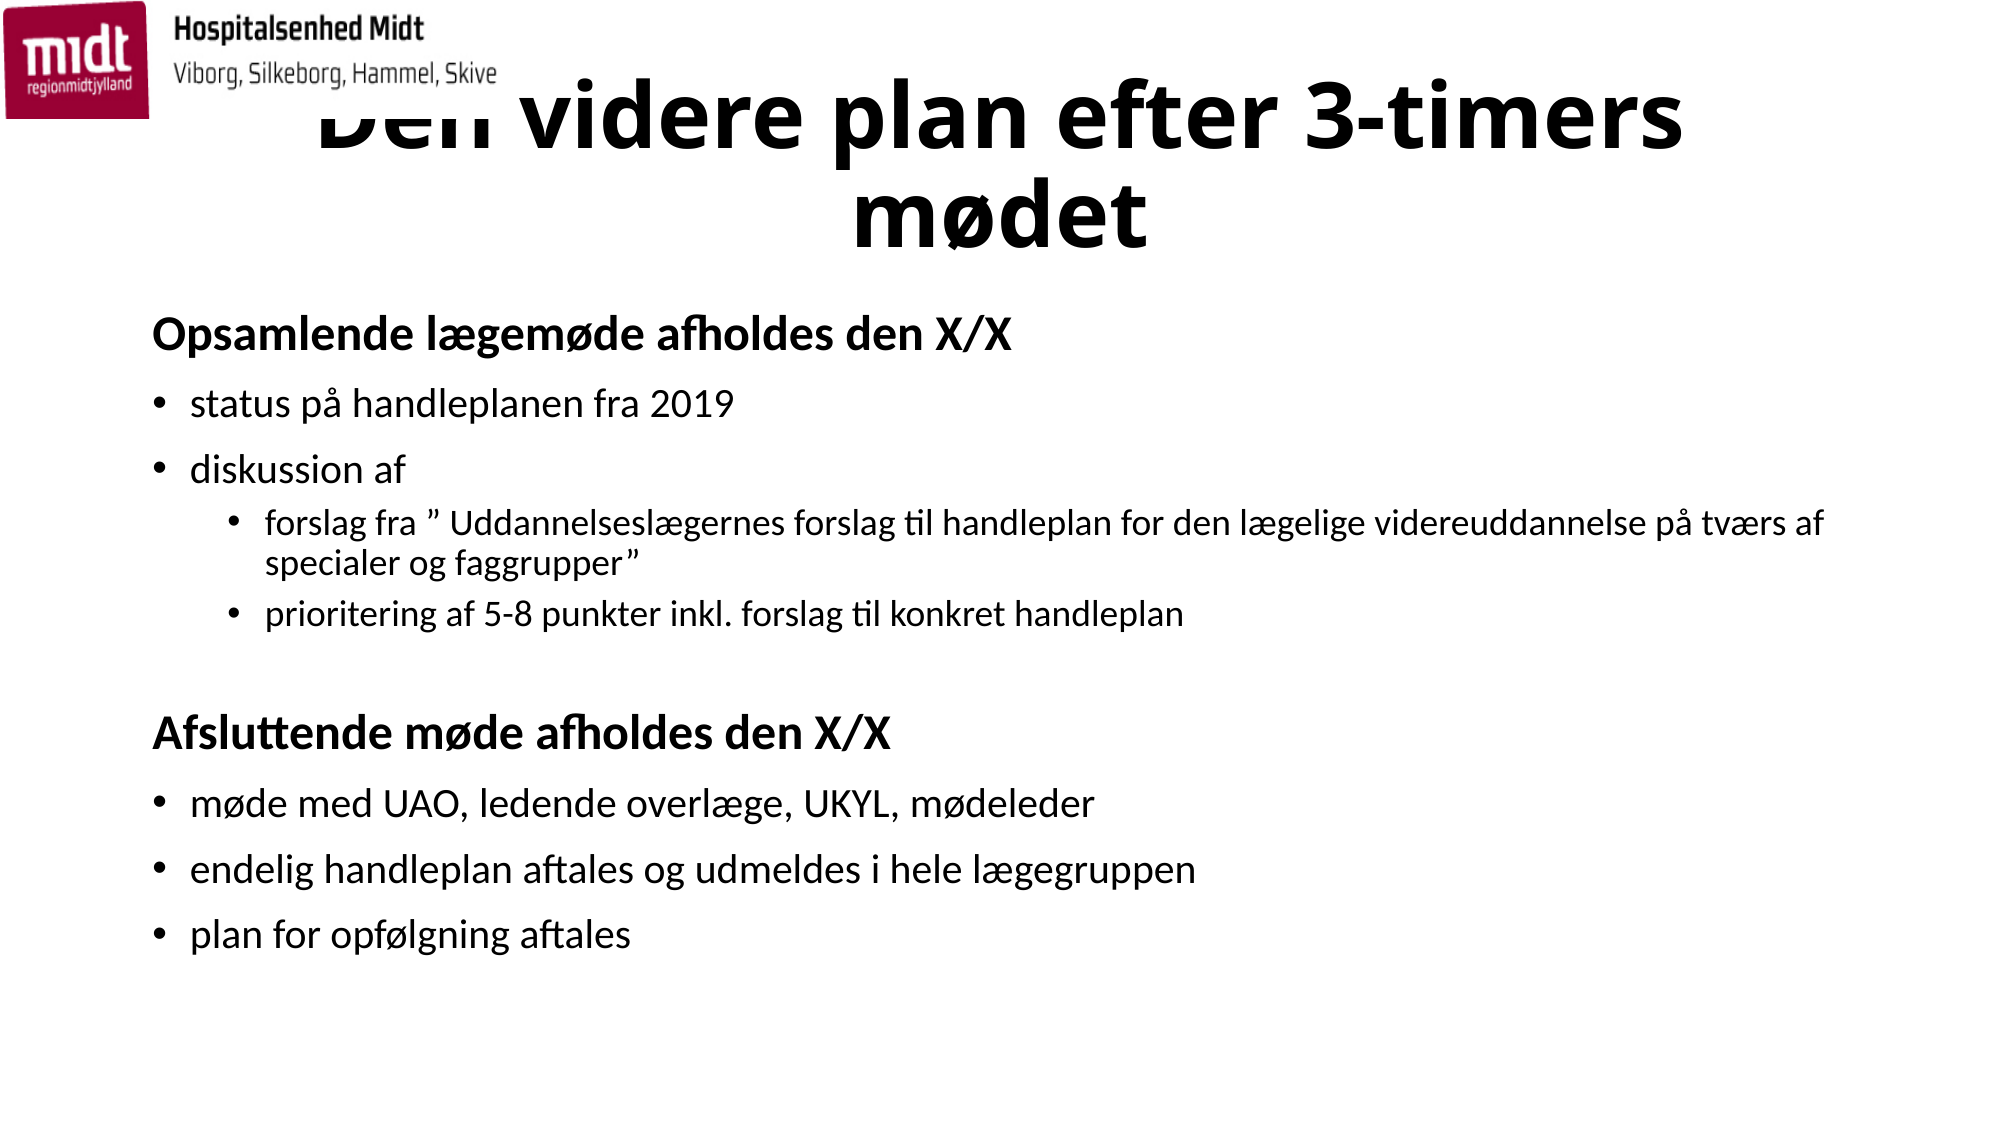

# Den videre plan efter 3-timers mødet
Opsamlende lægemøde afholdes den X/X
status på handleplanen fra 2019
diskussion af
forslag fra ” Uddannelseslægernes forslag til handleplan for den lægelige videreuddannelse på tværs af specialer og faggrupper”
prioritering af 5-8 punkter inkl. forslag til konkret handleplan
Afsluttende møde afholdes den X/X
møde med UAO, ledende overlæge, UKYL, mødeleder
endelig handleplan aftales og udmeldes i hele lægegruppen
plan for opfølgning aftales